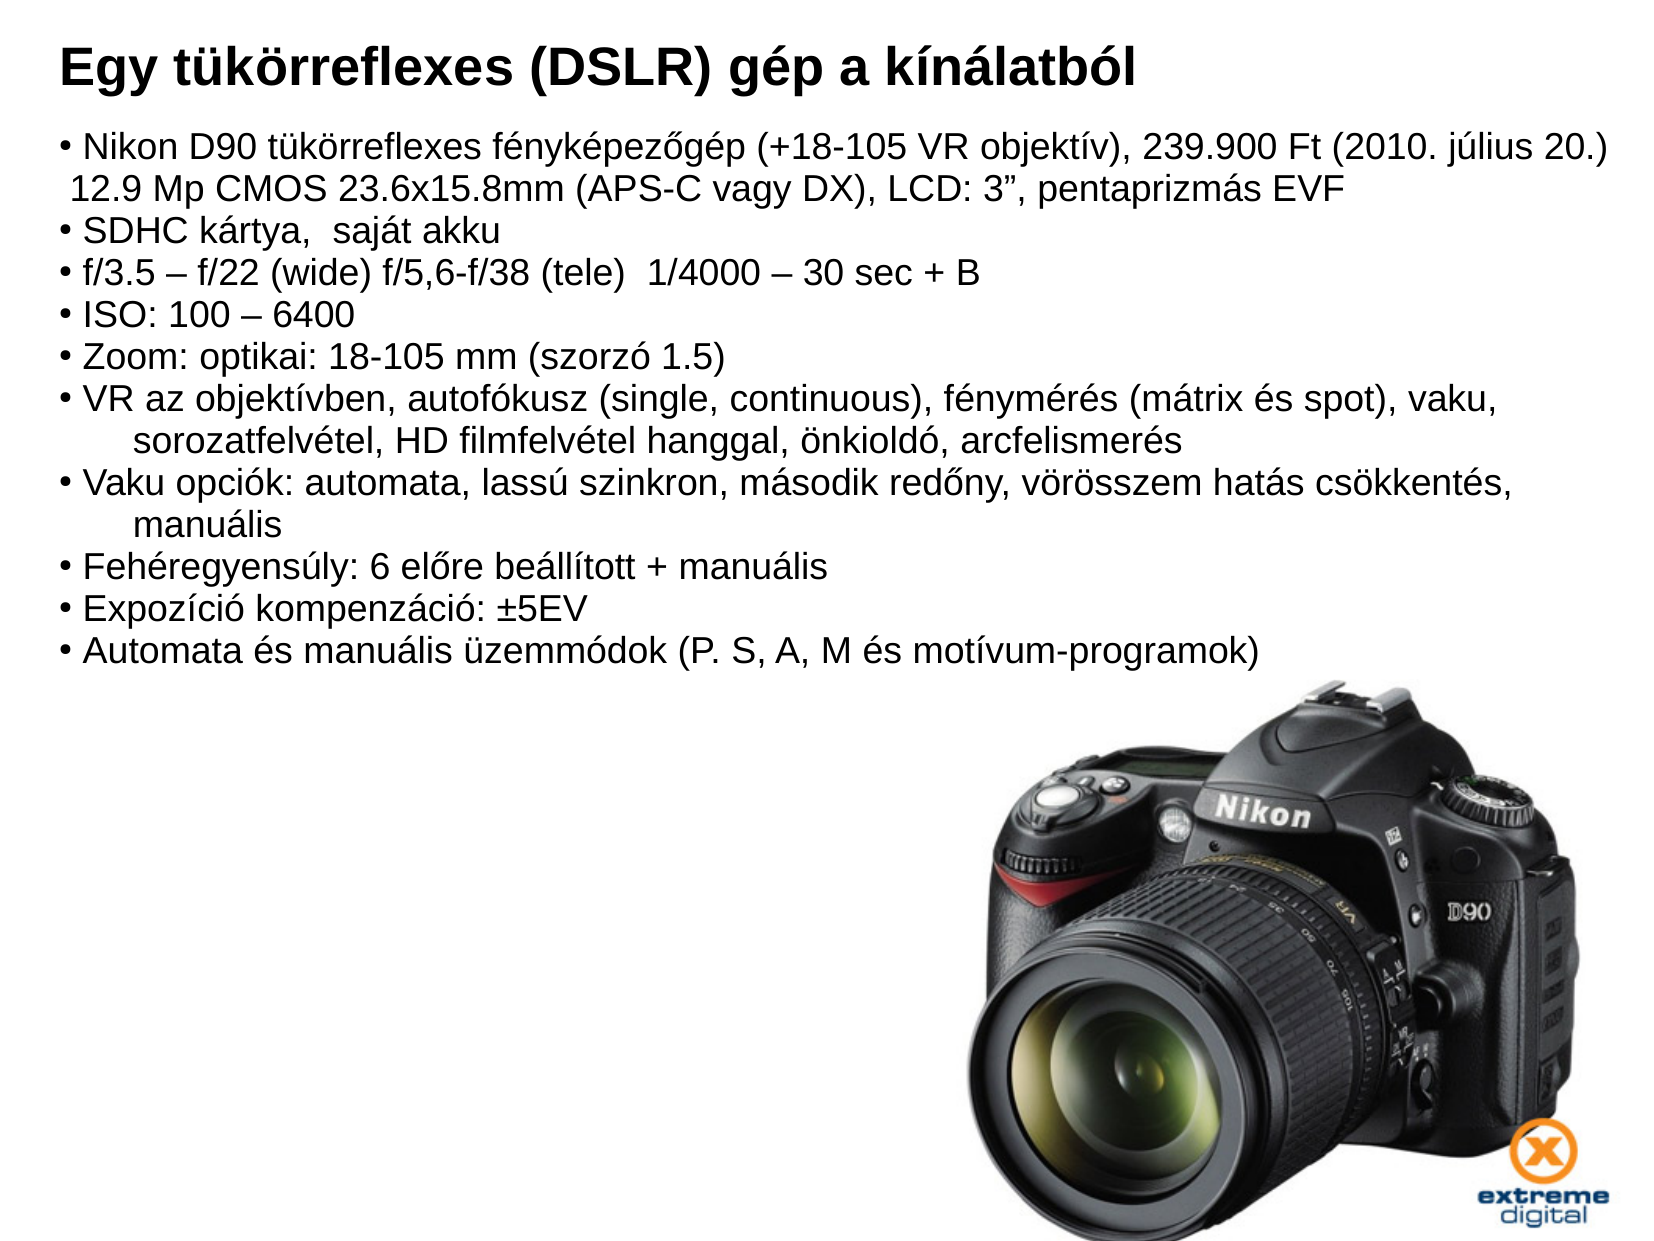

Egy tükörreflexes (DSLR) gép a kínálatból
 Nikon D90 tükörreflexes fényképezőgép (+18-105 VR objektív), 239.900 Ft (2010. július 20.)
 12.9 Mp CMOS 23.6x15.8mm (APS-C vagy DX), LCD: 3”, pentaprizmás EVF
 SDHC kártya, saját akku
 f/3.5 – f/22 (wide) f/5,6-f/38 (tele) 1/4000 – 30 sec + B
 ISO: 100 – 6400
 Zoom: optikai: 18-105 mm (szorzó 1.5)
 VR az objektívben, autofókusz (single, continuous), fénymérés (mátrix és spot), vaku,
	sorozatfelvétel, HD filmfelvétel hanggal, önkioldó, arcfelismerés
 Vaku opciók: automata, lassú szinkron, második redőny, vörösszem hatás csökkentés,
	manuális
 Fehéregyensúly: 6 előre beállított + manuális
 Expozíció kompenzáció: ±5EV
 Automata és manuális üzemmódok (P. S, A, M és motívum-programok)